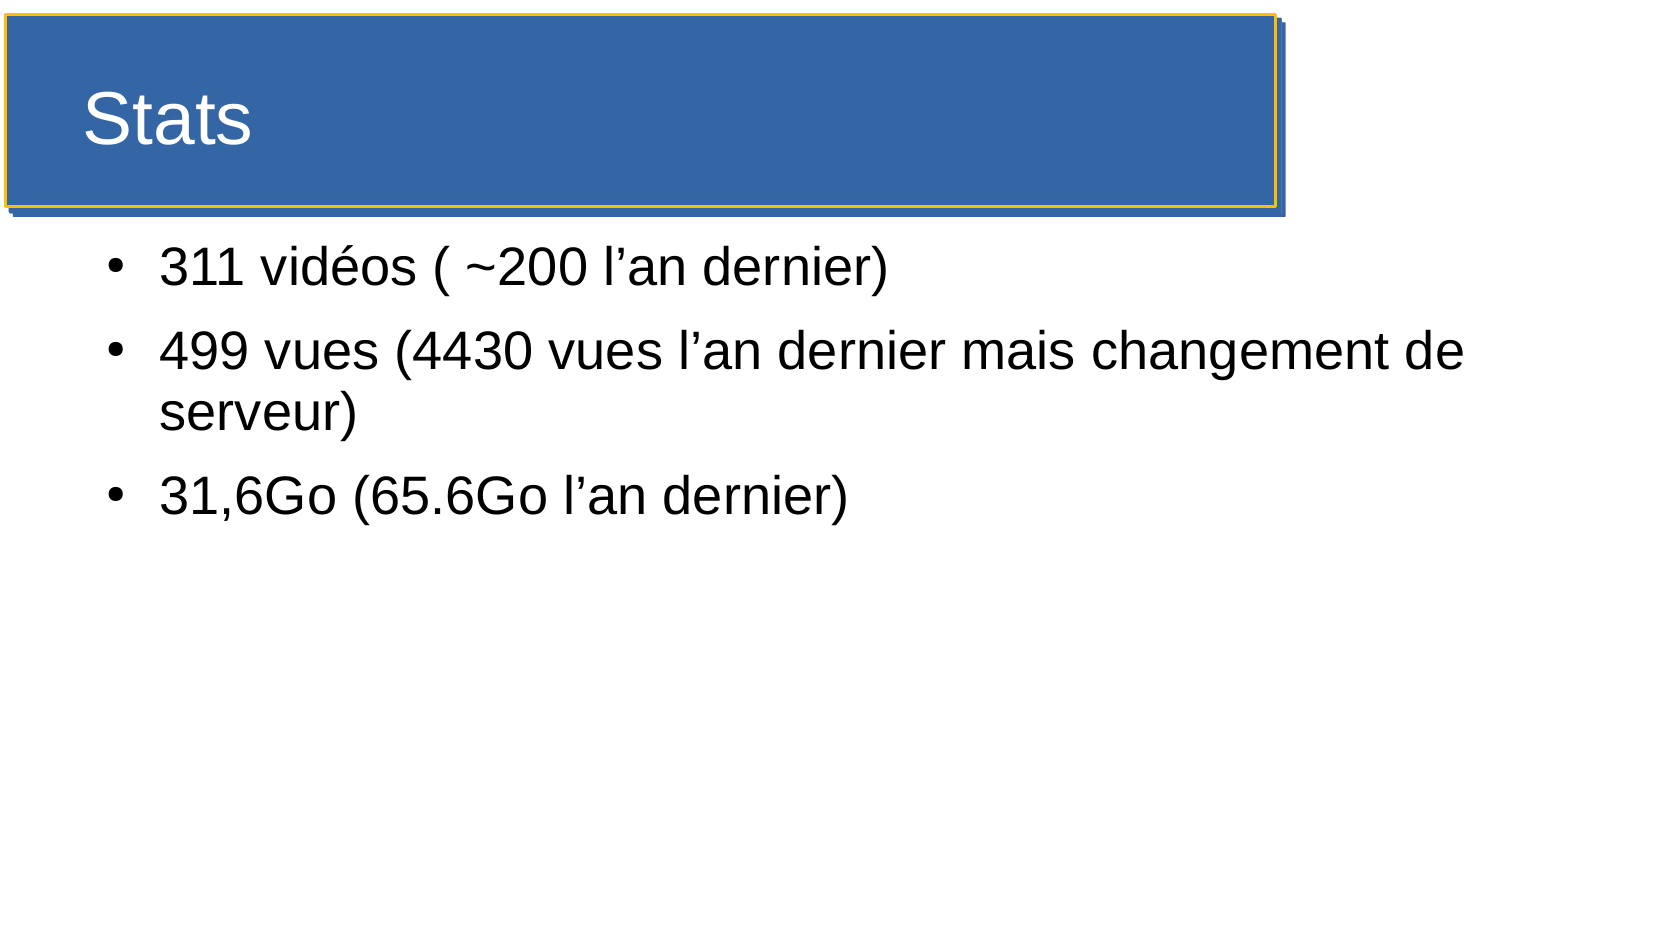

# Stats
311 vidéos ( ~200 l’an dernier)
499 vues (4430 vues l’an dernier mais changement de serveur)
31,6Go (65.6Go l’an dernier)